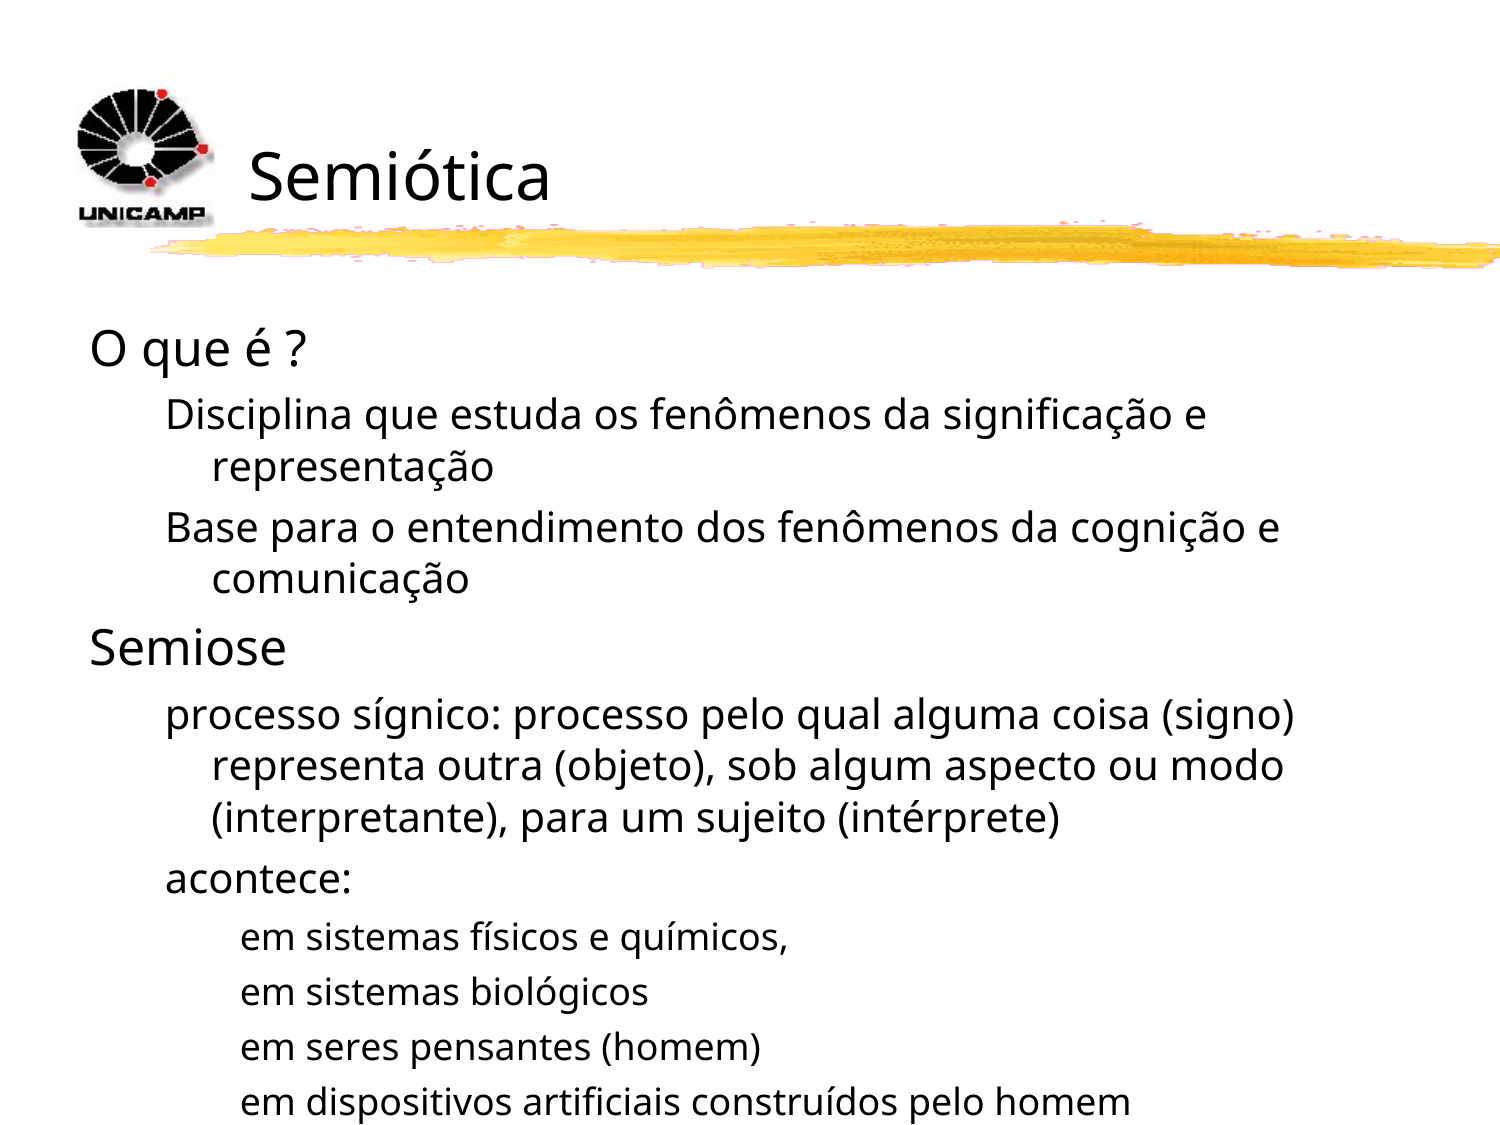

# Semiótica
O que é ?
Disciplina que estuda os fenômenos da significação e representação
Base para o entendimento dos fenômenos da cognição e comunicação
Semiose
processo sígnico: processo pelo qual alguma coisa (signo) representa outra (objeto), sob algum aspecto ou modo (interpretante), para um sujeito (intérprete)
acontece:
em sistemas físicos e químicos,
em sistemas biológicos
em seres pensantes (homem)
em dispositivos artificiais construídos pelo homem